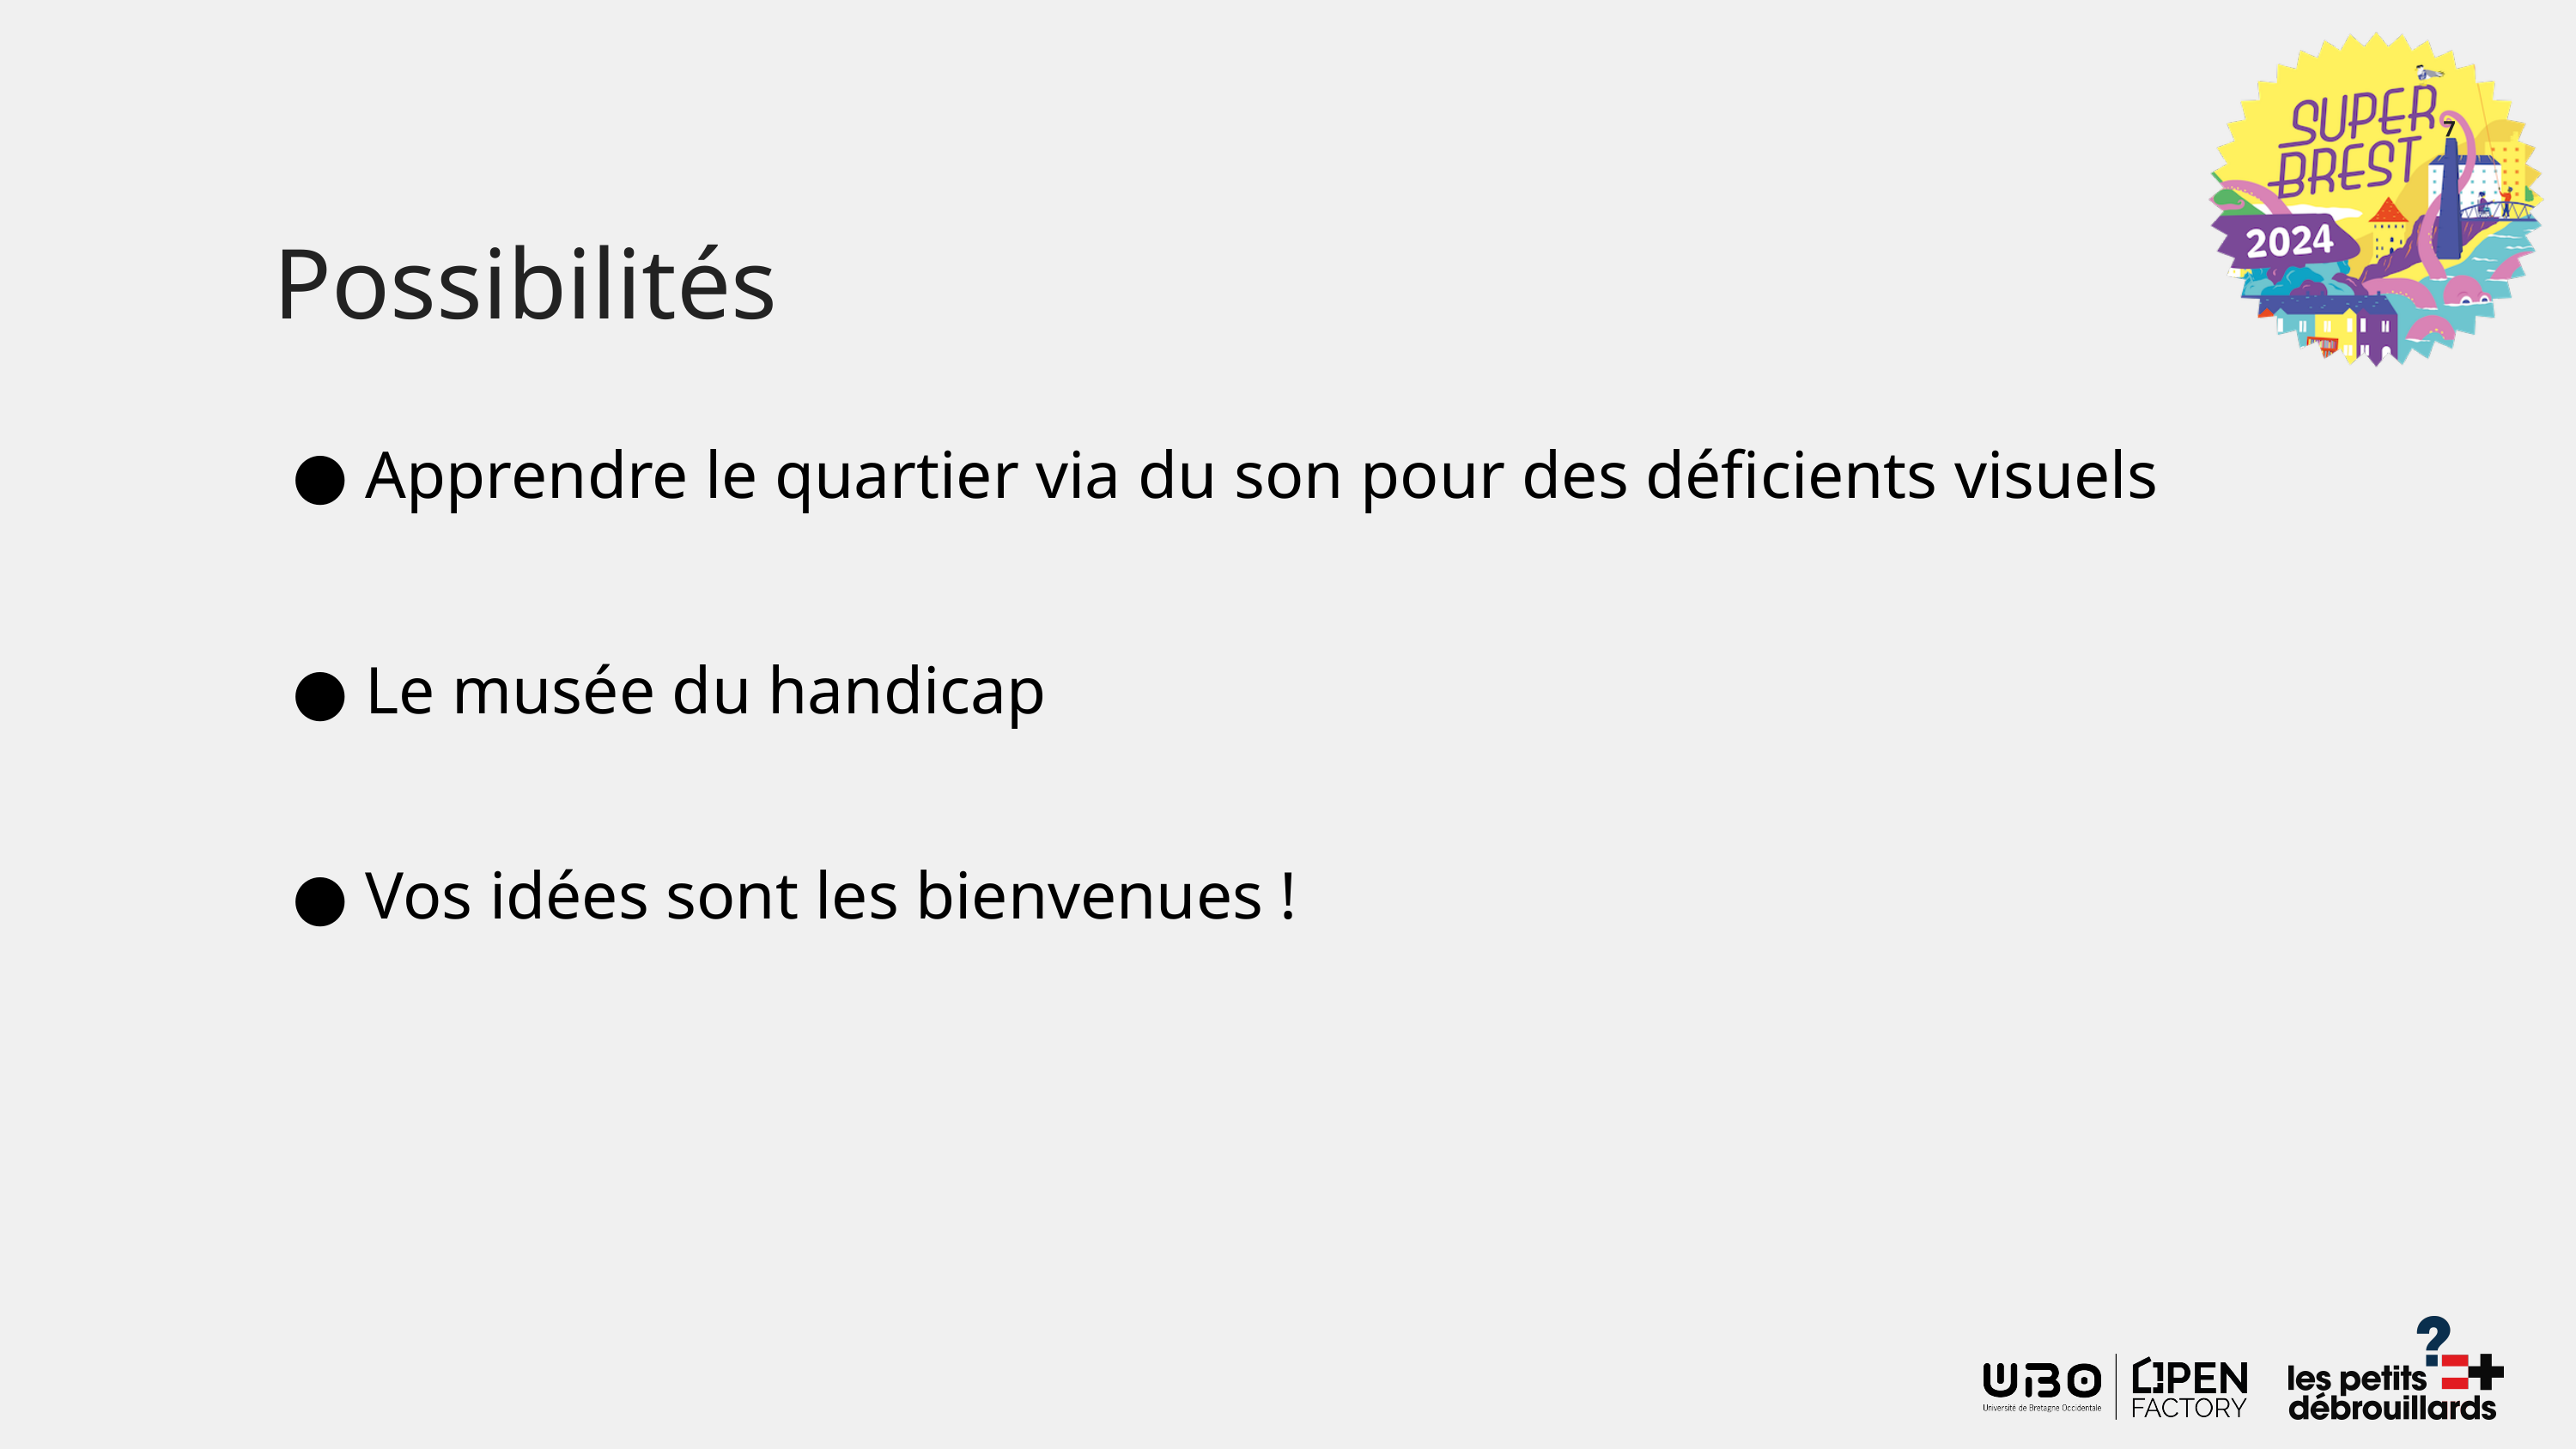

# Possibilités
 Apprendre le quartier via du son pour des déficients visuels
 Le musée du handicap
 Vos idées sont les bienvenues !